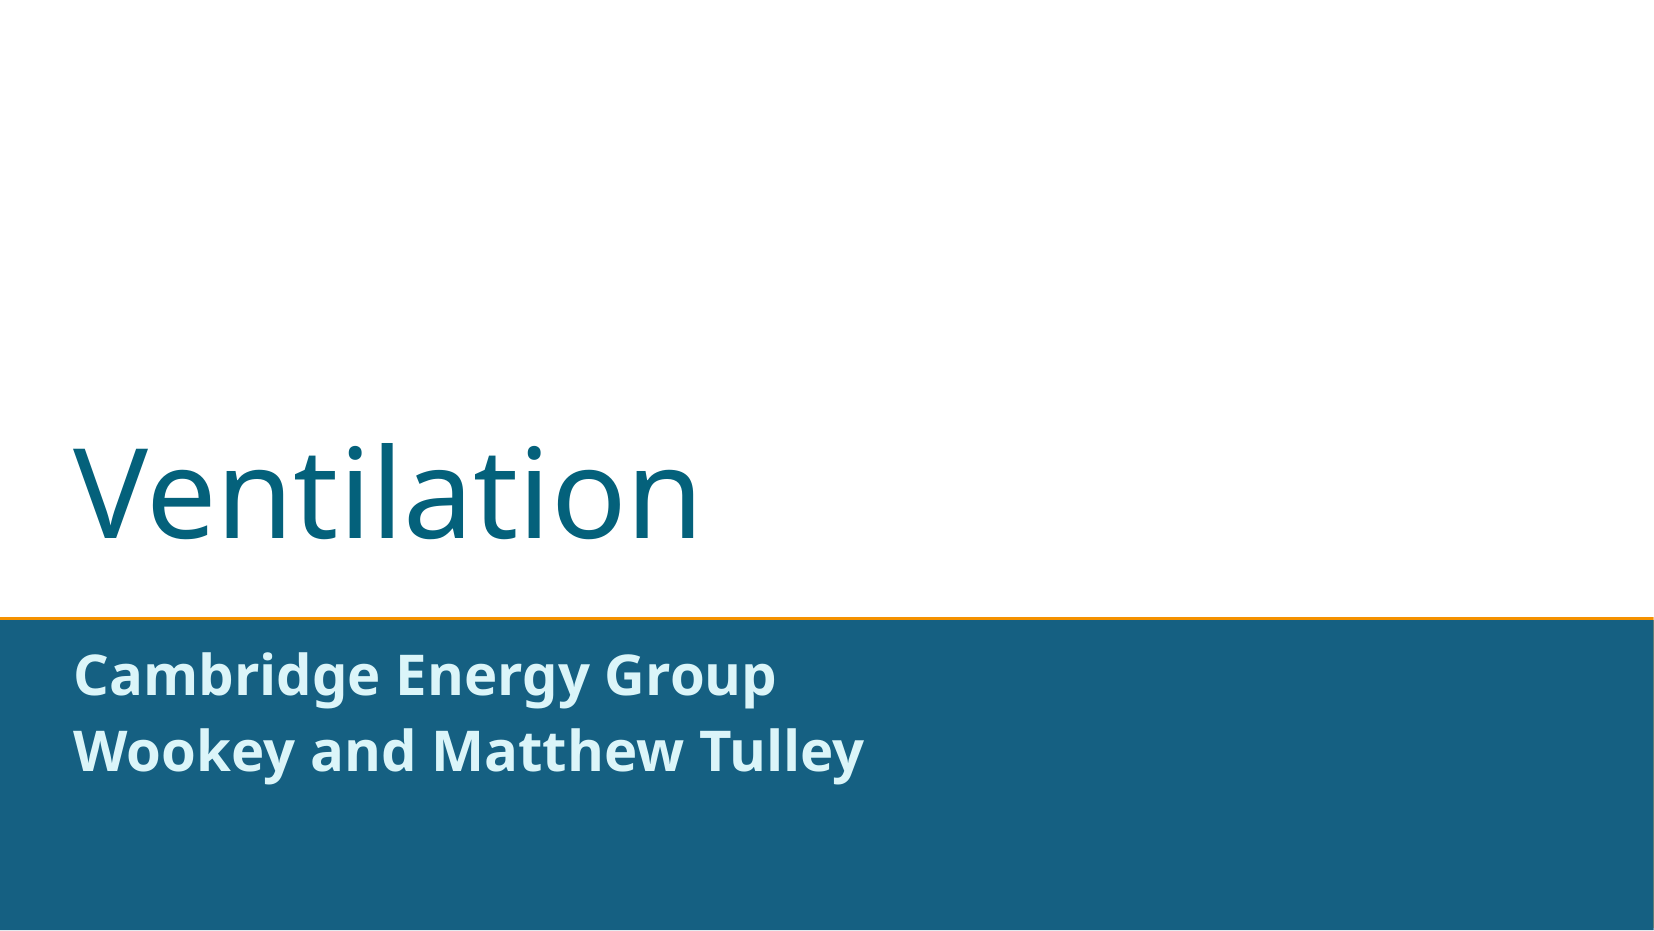

# Ventilation
Cambridge Energy Group
Wookey and Matthew Tulley